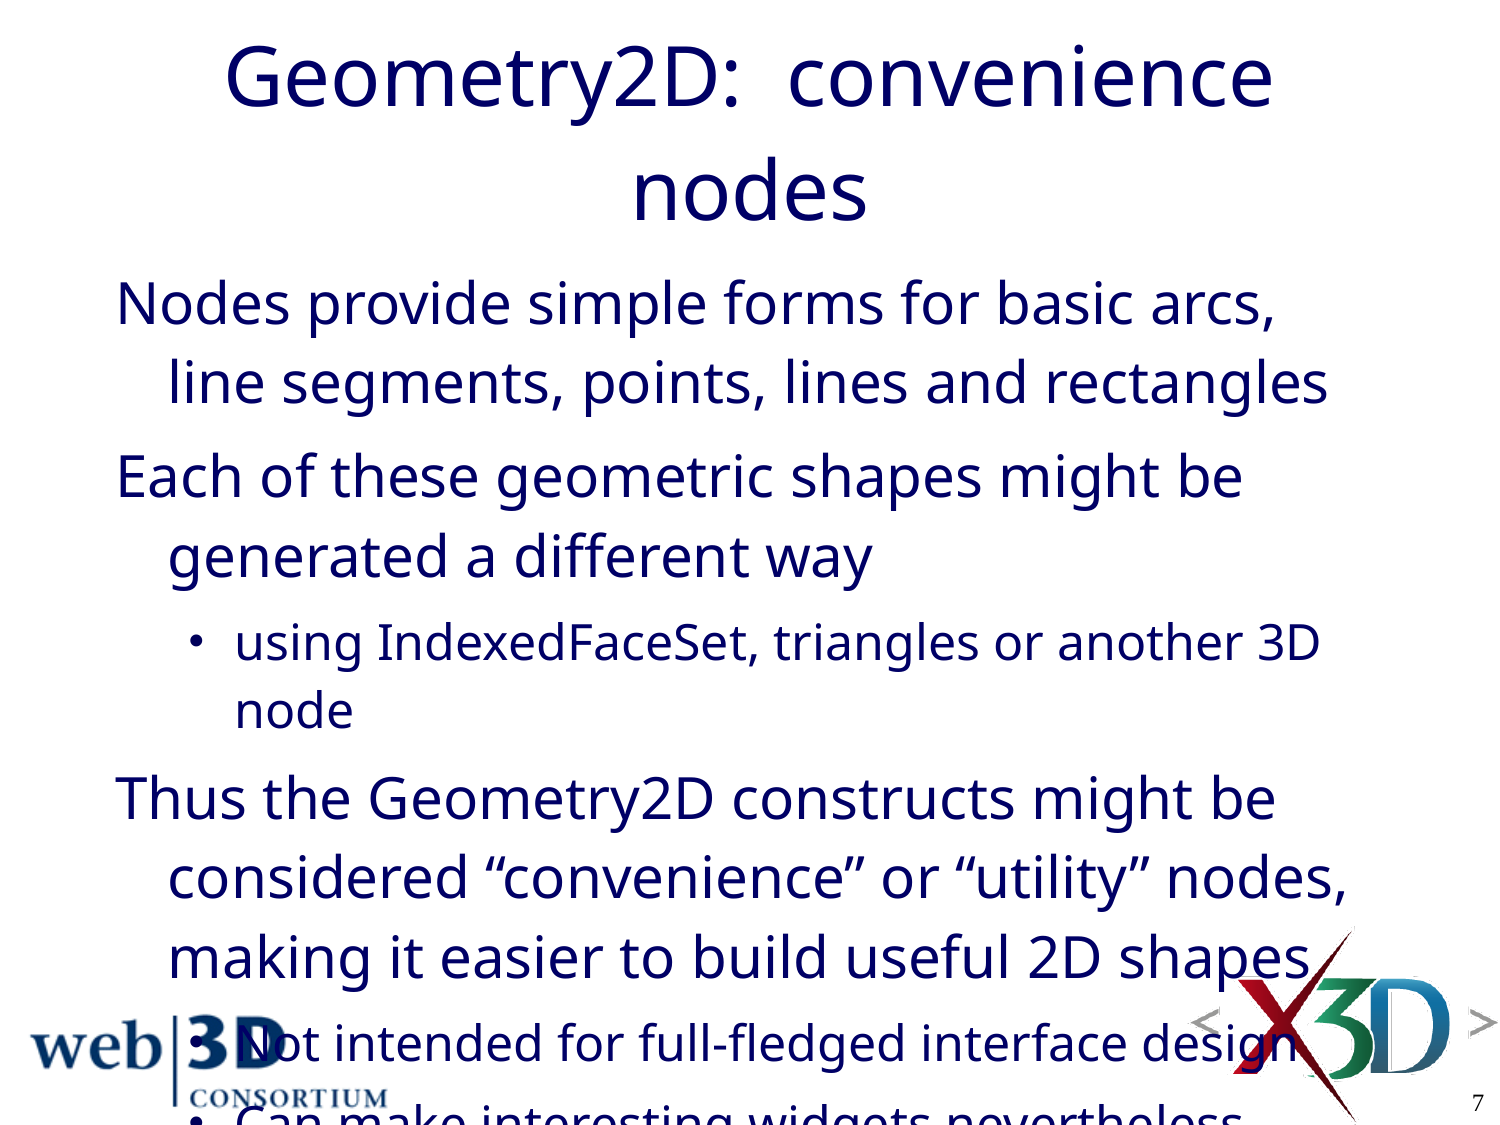

# Geometry2D: convenience nodes
Nodes provide simple forms for basic arcs, line segments, points, lines and rectangles
Each of these geometric shapes might be generated a different way
using IndexedFaceSet, triangles or another 3D node
Thus the Geometry2D constructs might be considered “convenience” or “utility” nodes, making it easier to build useful 2D shapes
Not intended for full-fledged interface design
Can make interesting widgets nevertheless